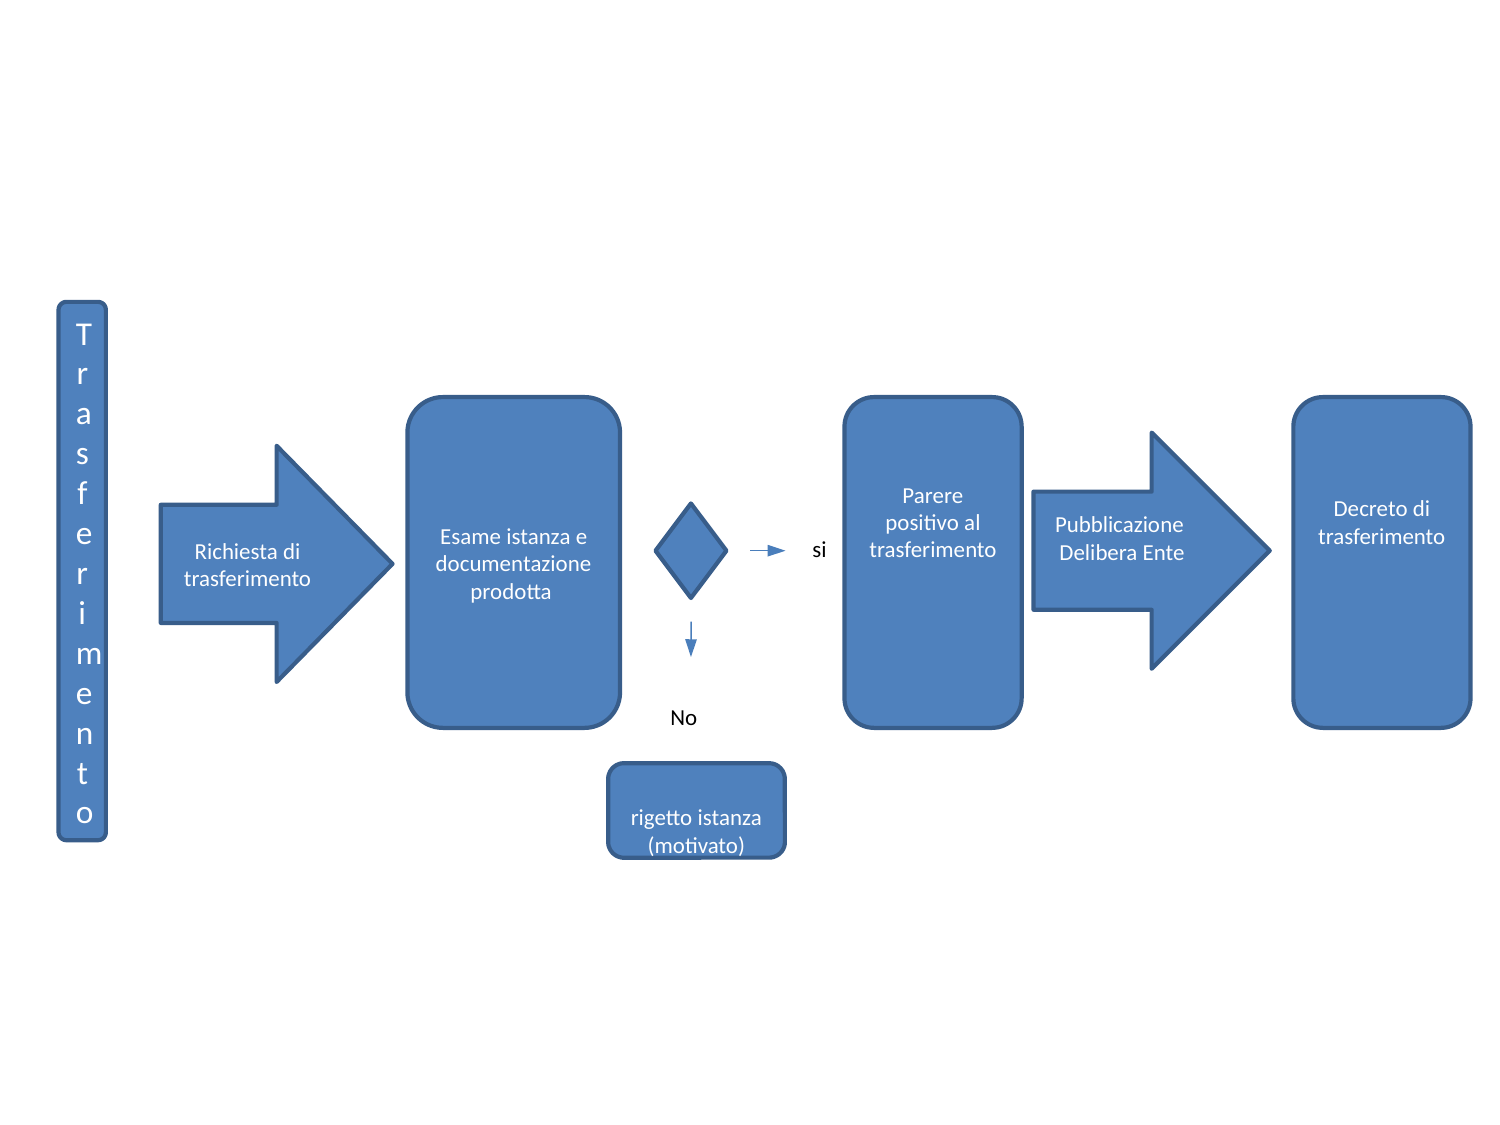

Trasferimento
Esame istanza e documentazione prodotta
Parere positivo al trasferimento
Decreto di trasferimento
Pubblicazione
Delibera Ente
Richiesta di trasferimento
si
No
rigetto istanza
(motivato)